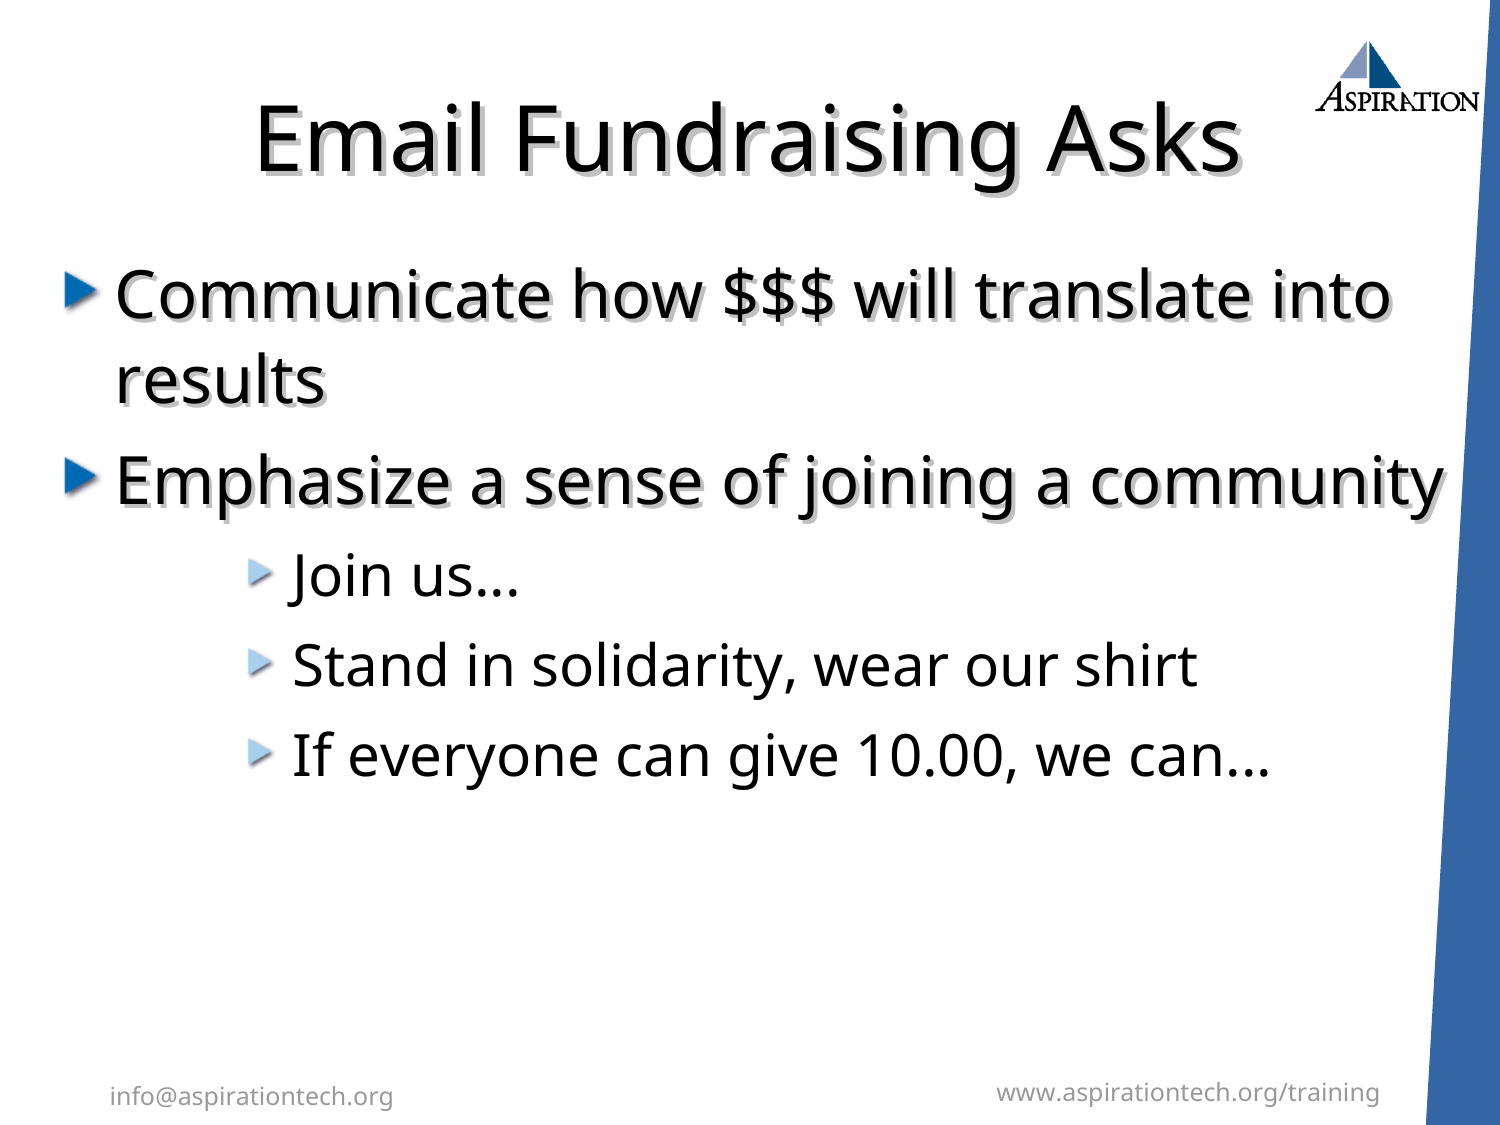

# Email Fundraising Asks
Communicate how $$$ will translate into results
Emphasize a sense of joining a community
Join us...
Stand in solidarity, wear our shirt
If everyone can give 10.00, we can...